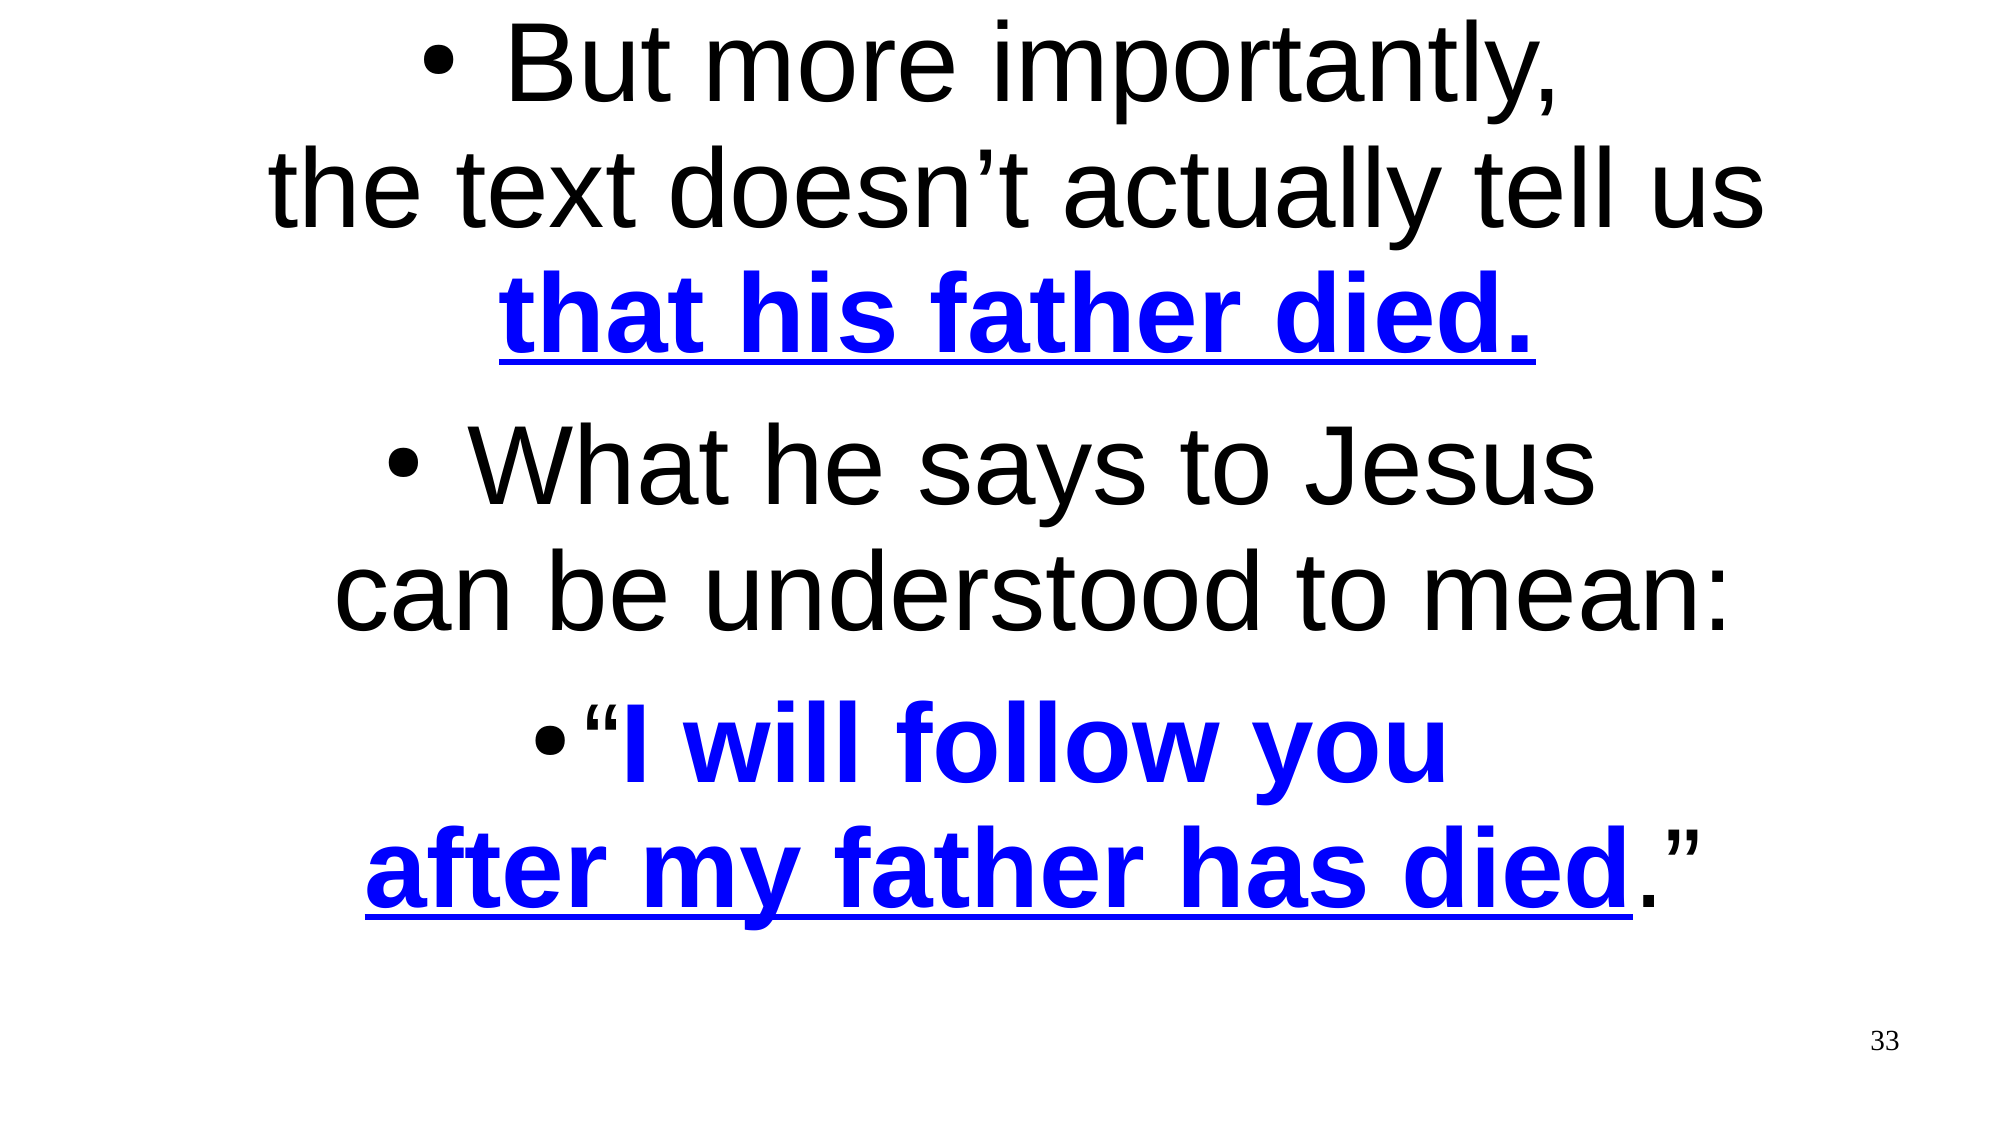

# But more importantly, the text doesn’t actually tell us that his father died.
 What he says to Jesus
can be understood to mean:
“I will follow you
after my father has died.”
33